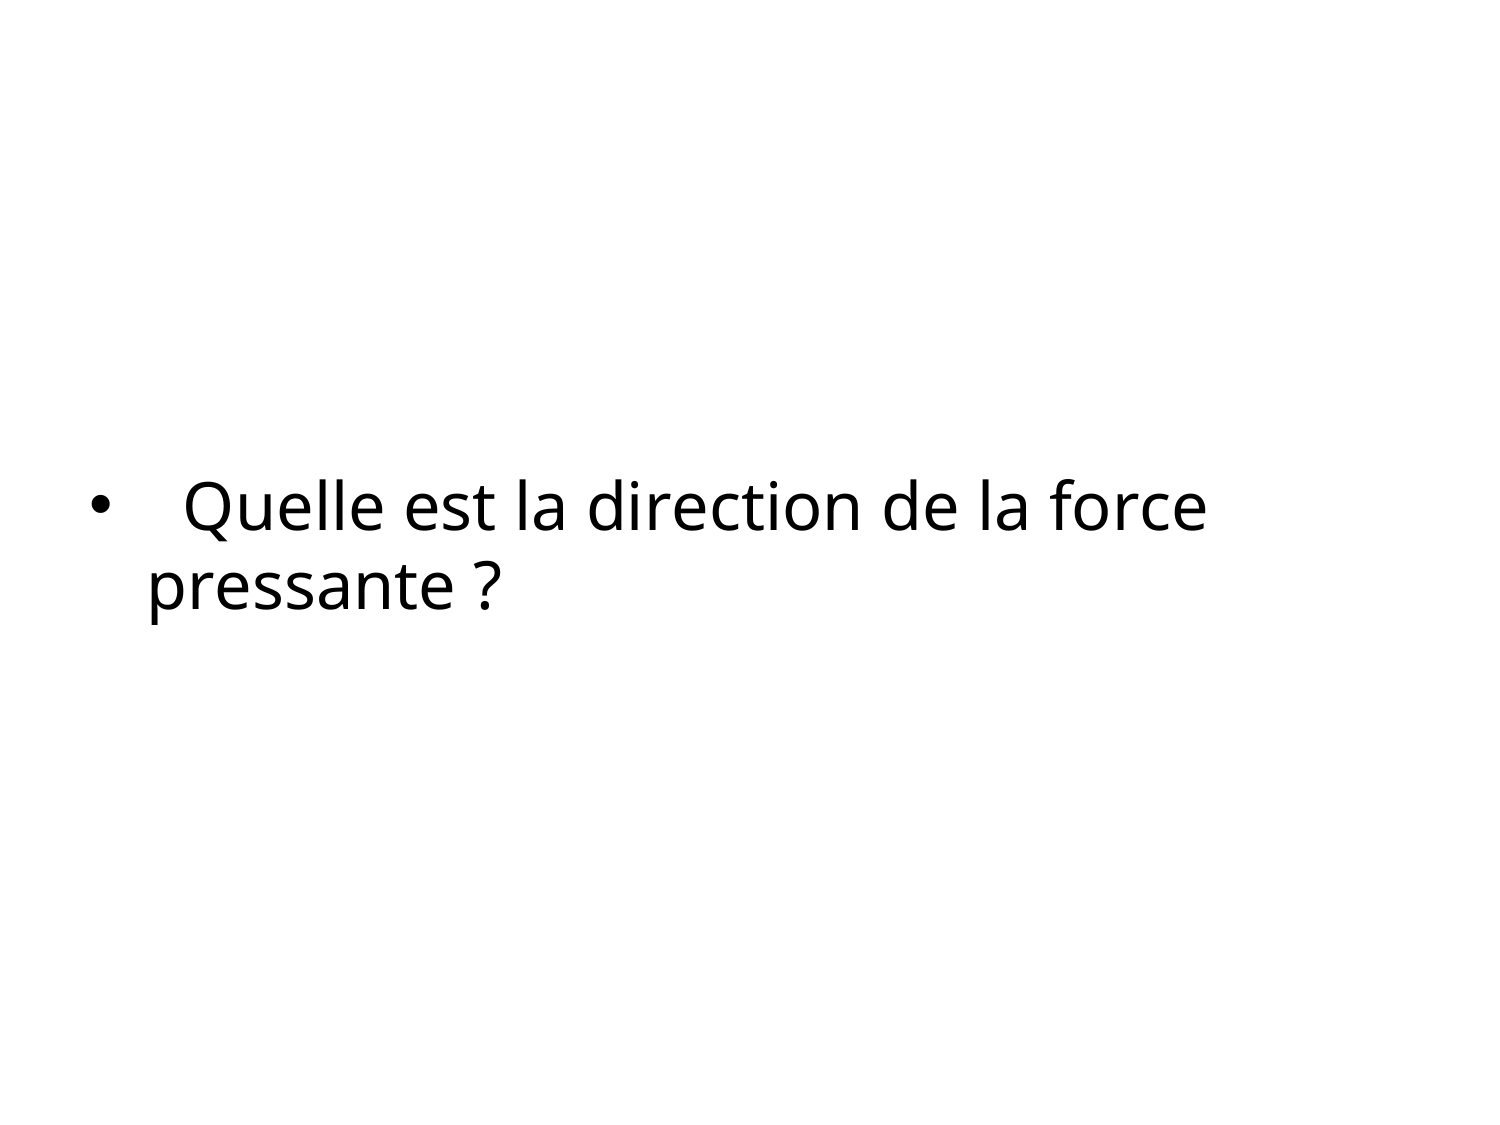

# Quelle est la direction de la force pressante ?